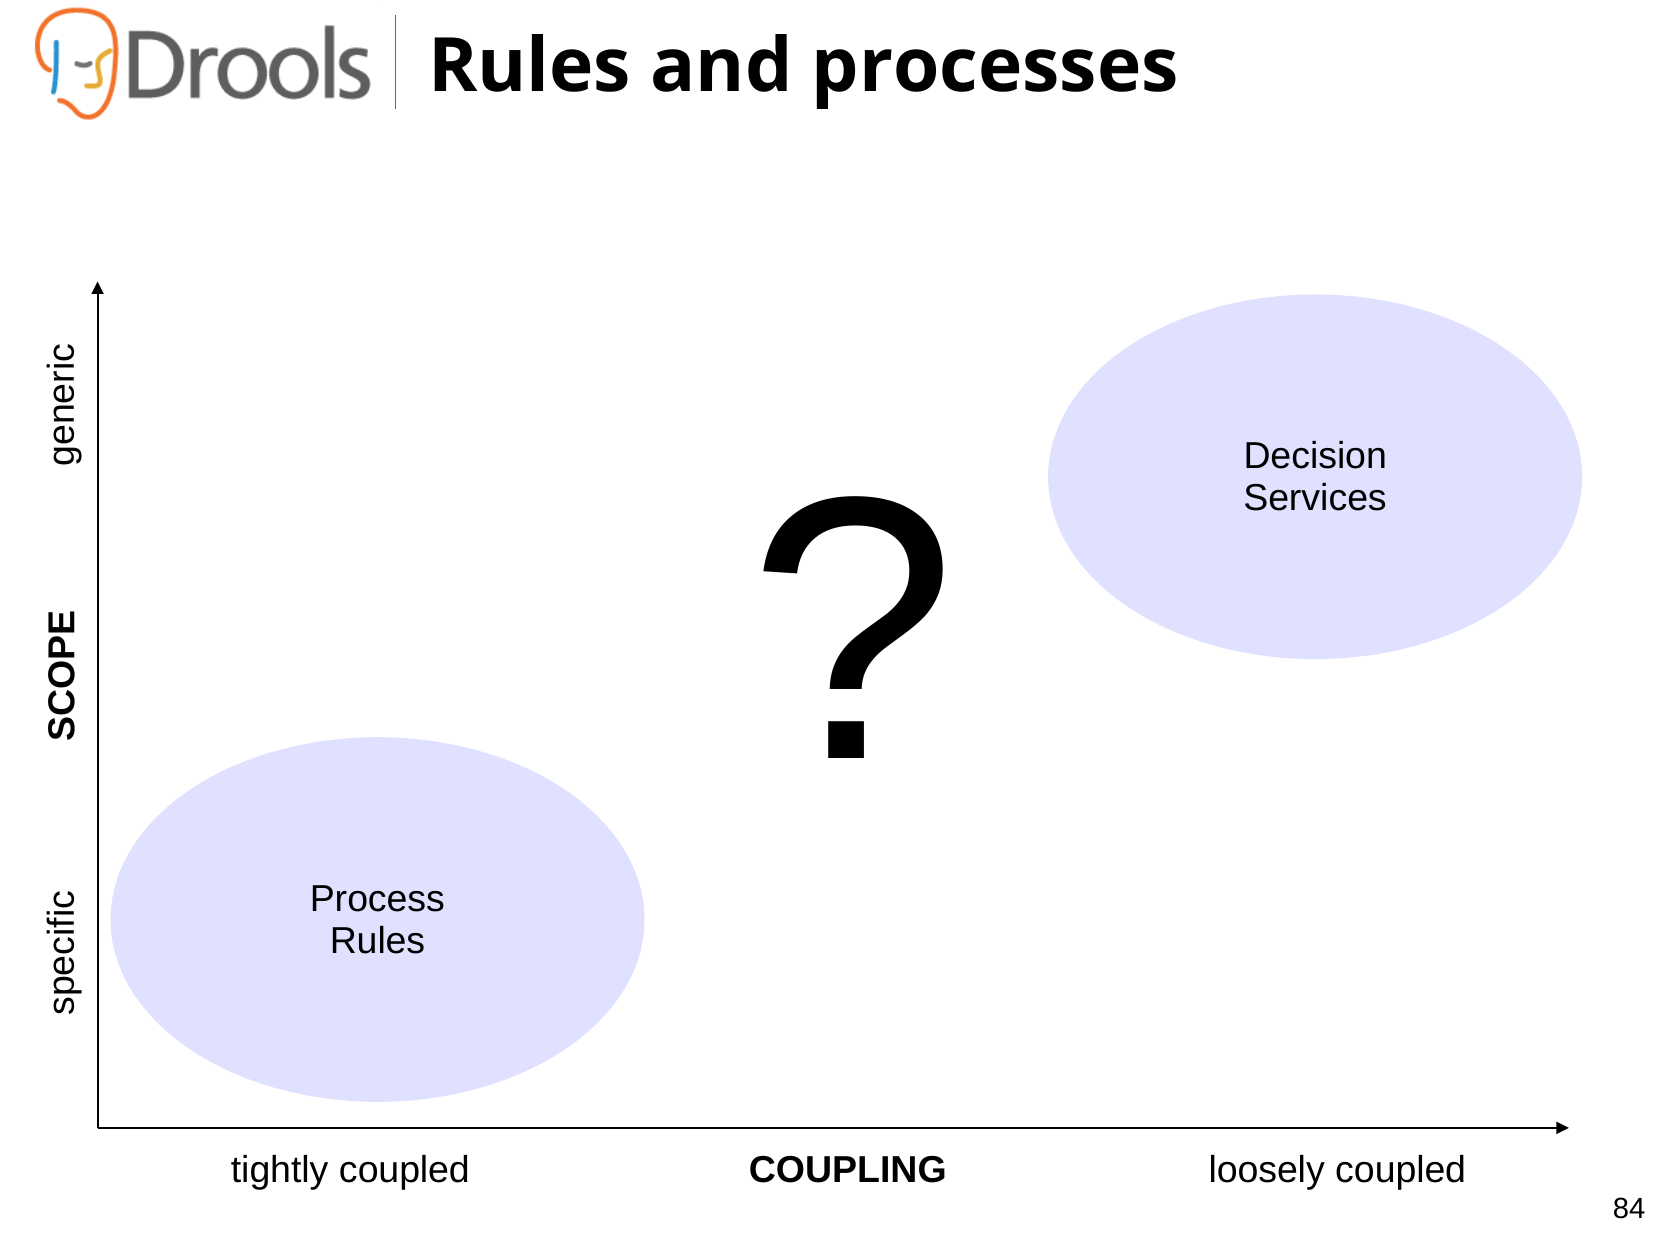

# Rules and processes
Decision
Services
generic
?
SCOPE
Process
Rules
specific
tightly coupled
COUPLING
loosely coupled